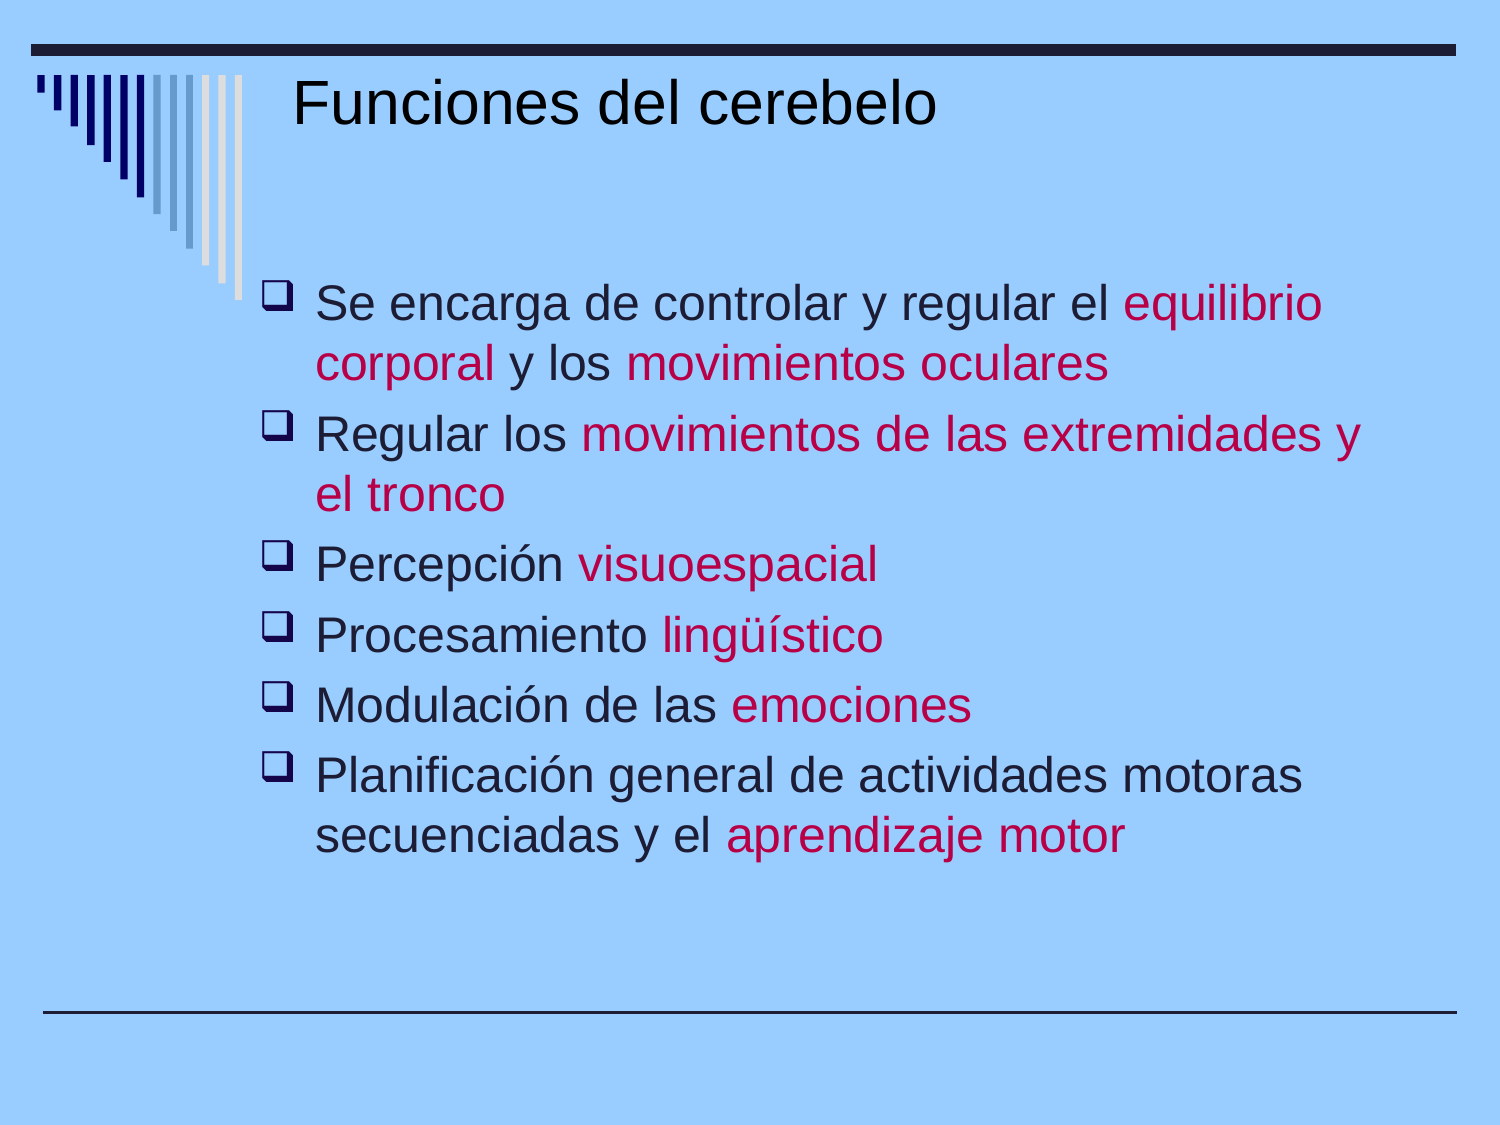

# Funciones del cerebelo
Se encarga de controlar y regular el equilibrio corporal y los movimientos oculares
Regular los movimientos de las extremidades y el tronco
Percepción visuoespacial
Procesamiento lingüístico
Modulación de las emociones
Planificación general de actividades motoras secuenciadas y el aprendizaje motor